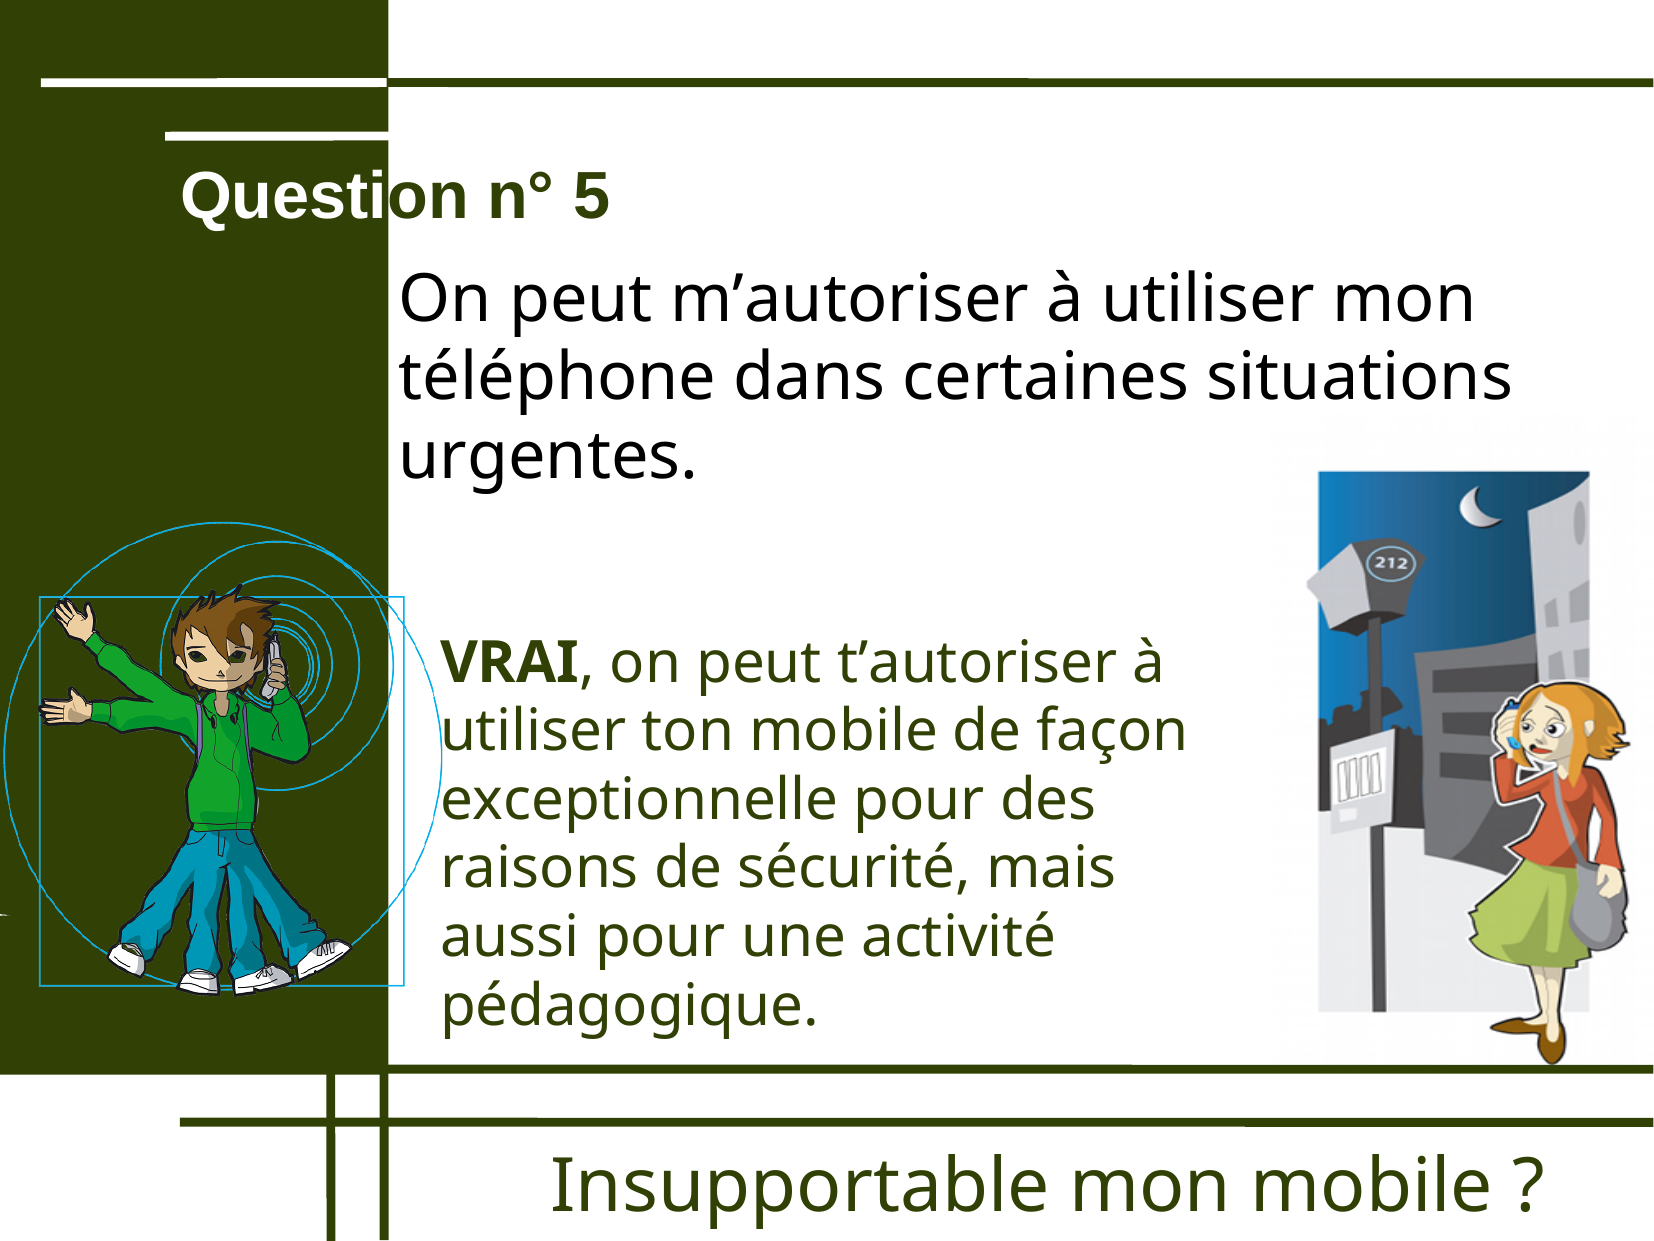

Question n° 5
On peut m’autoriser à utiliser mon téléphone dans certaines situations urgentes.
VRAI, on peut t’autoriser à utiliser ton mobile de façon exceptionnelle pour des raisons de sécurité, mais aussi pour une activité pédagogique.
Insupportable mon mobile ?